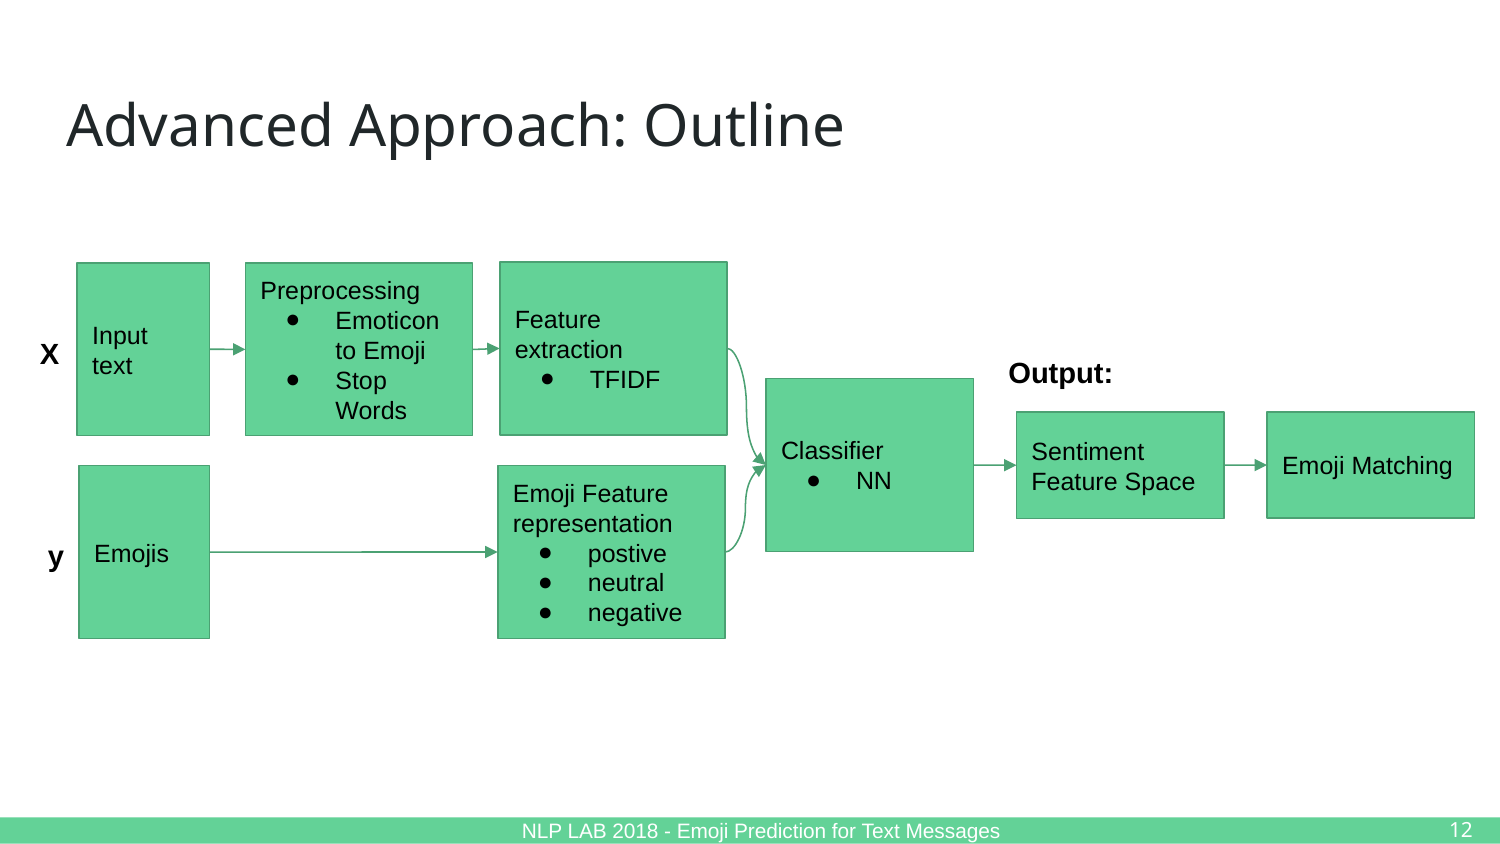

# Advanced Approach: Outline
Feature extraction
TFIDF
Input text
Preprocessing
Emoticon to Emoji
Stop Words
X
Output:
Classifier
NN
Emoji Matching
Sentiment Feature Space
Emojis
Emoji Feature representation
postive
neutral
negative
y